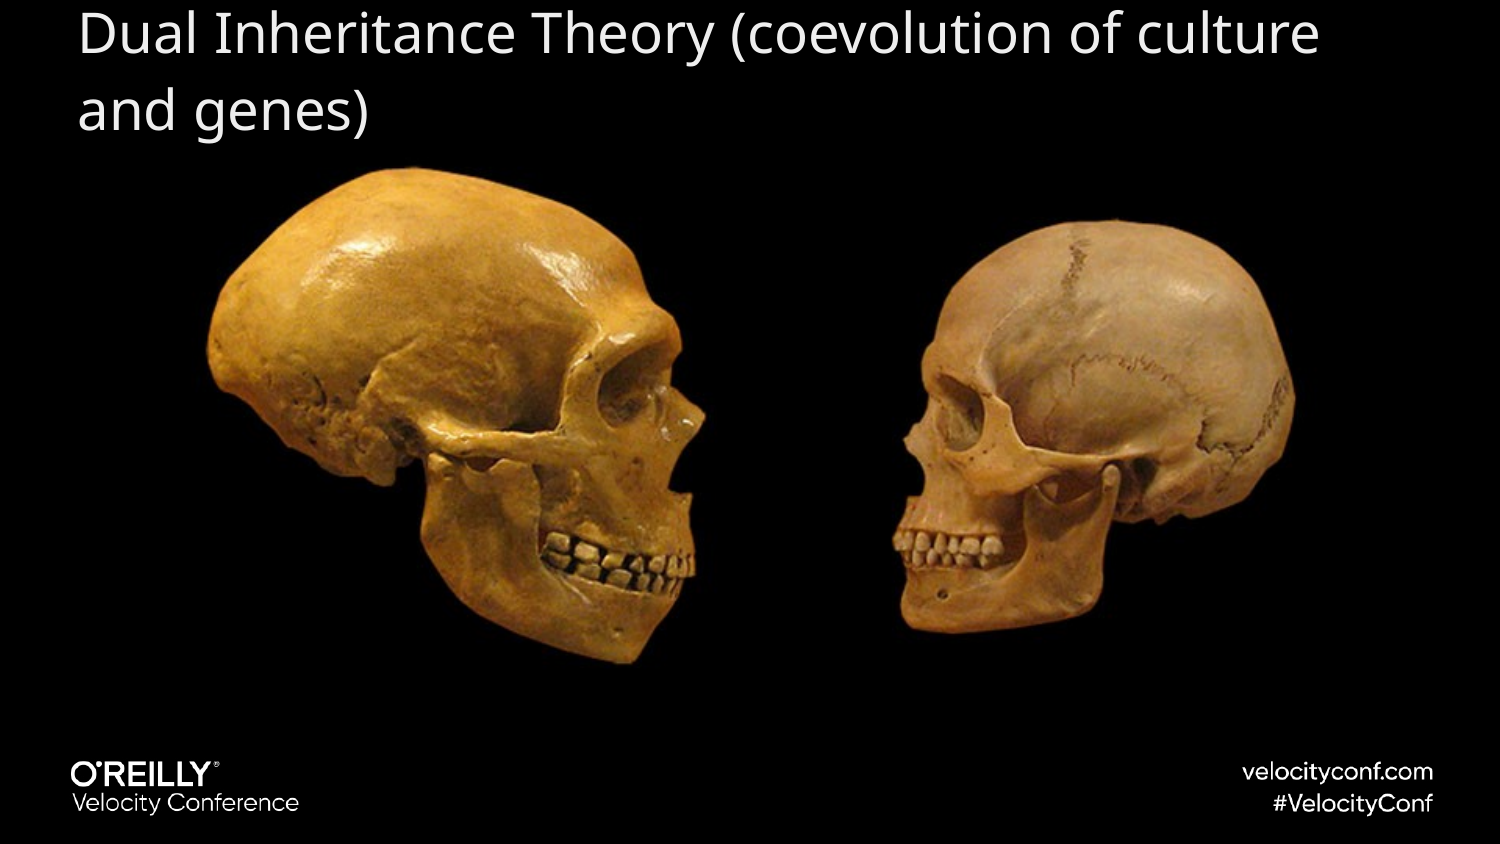

Dual Inheritance Theory (coevolution of culture and genes)
#